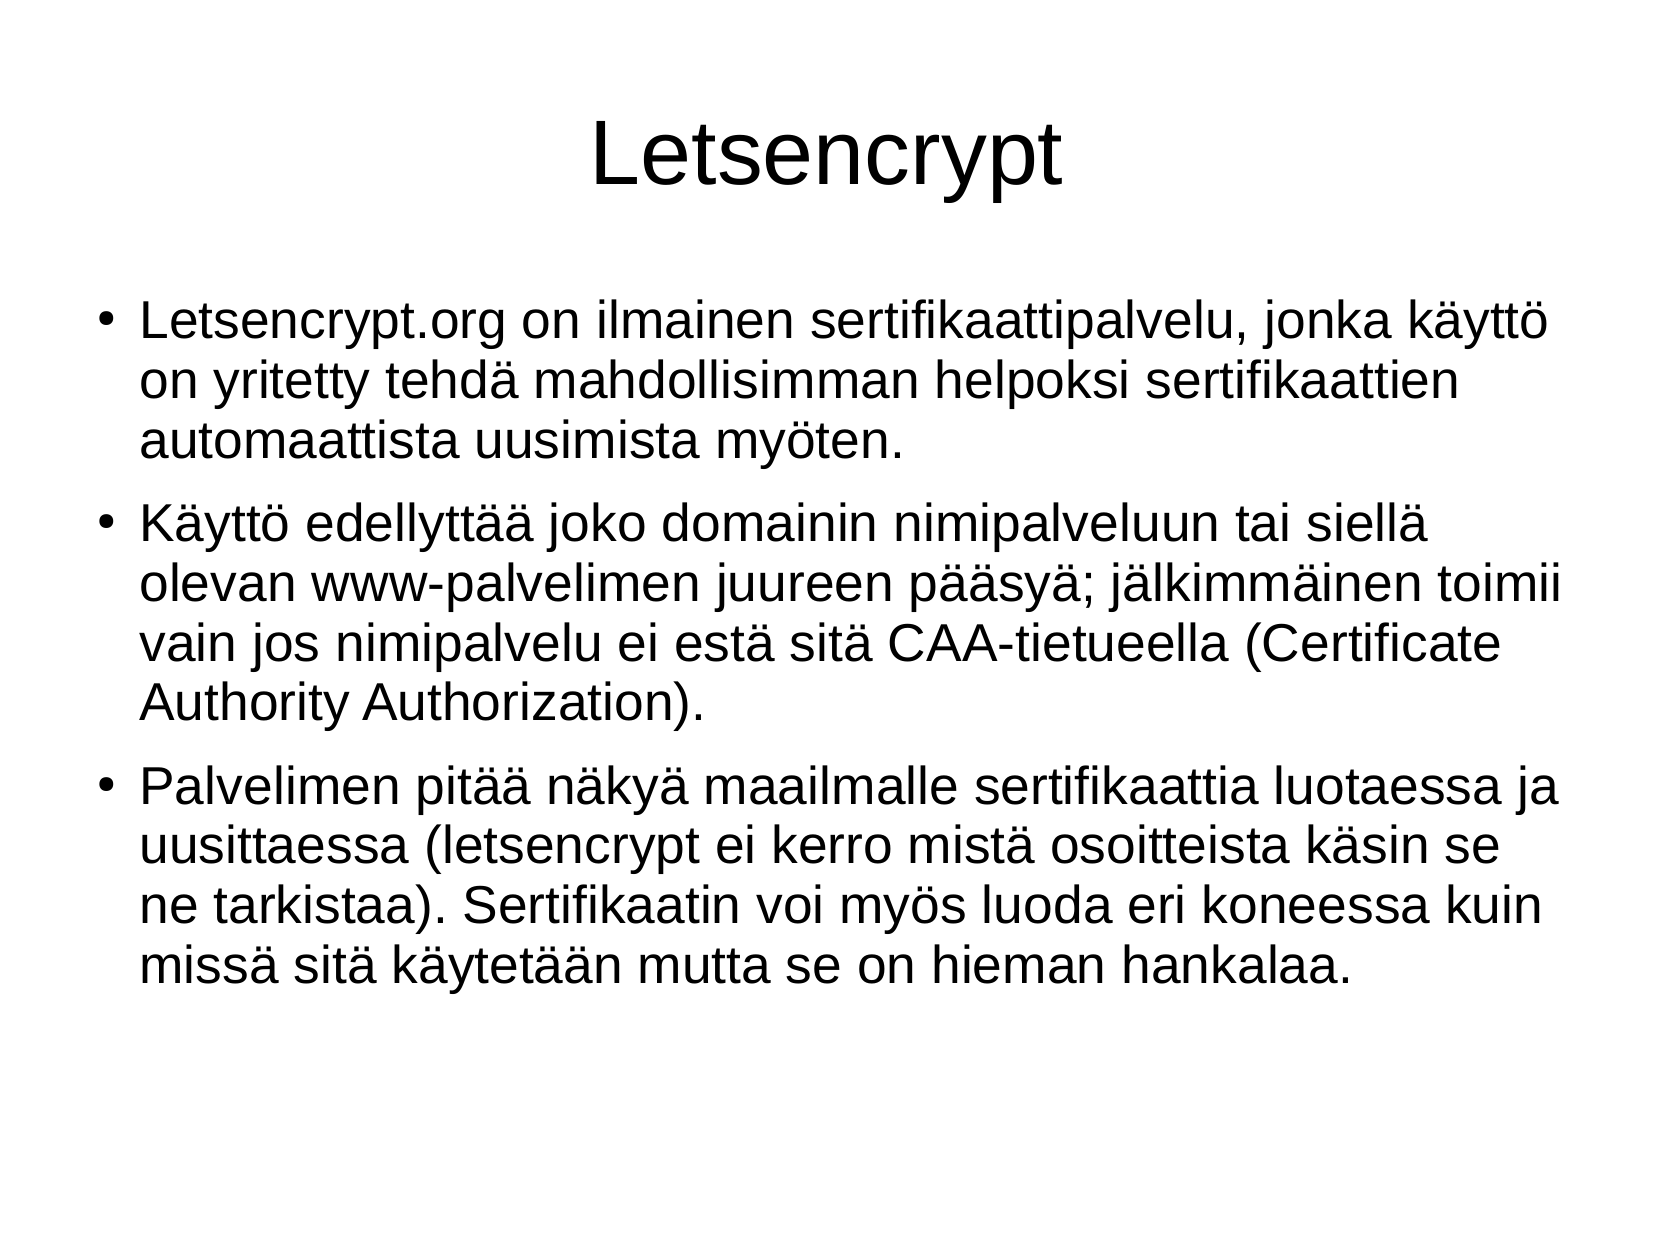

# Letsencrypt
Letsencrypt.org on ilmainen sertifikaattipalvelu, jonka käyttö on yritetty tehdä mahdollisimman helpoksi sertifikaattien automaattista uusimista myöten.
Käyttö edellyttää joko domainin nimipalveluun tai siellä olevan www-palvelimen juureen pääsyä; jälkimmäinen toimii vain jos nimipalvelu ei estä sitä CAA-tietueella (Certificate Authority Authorization).
Palvelimen pitää näkyä maailmalle sertifikaattia luotaessa ja uusittaessa (letsencrypt ei kerro mistä osoitteista käsin se ne tarkistaa). Sertifikaatin voi myös luoda eri koneessa kuin missä sitä käytetään mutta se on hieman hankalaa.